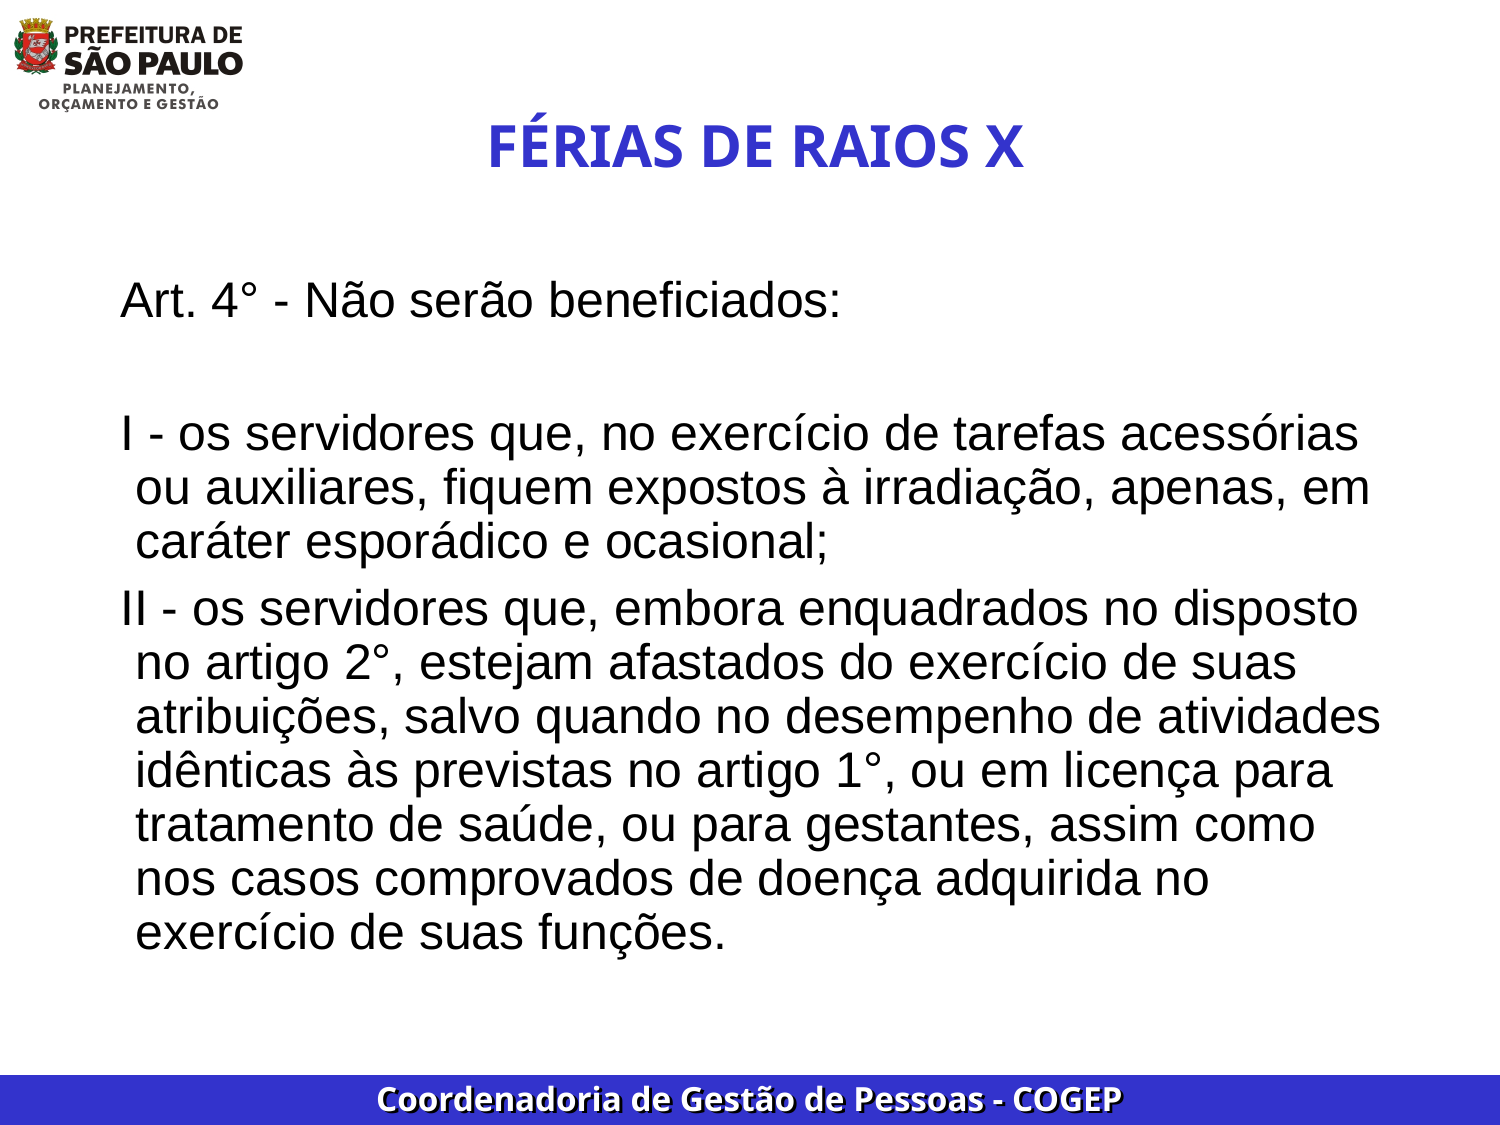

# FÉRIAS DE RAIOS X
Art. 4° - Não serão beneficiados:
I - os servidores que, no exercício de tarefas acessórias ou auxiliares, fiquem expostos à irradiação, apenas, em caráter esporádico e ocasional;
II - os servidores que, embora enquadrados no disposto no artigo 2°, estejam afastados do exercício de suas atribuições, salvo quando no desempenho de atividades idênticas às previstas no artigo 1°, ou em licença para tratamento de saúde, ou para gestantes, assim como nos casos comprovados de doença adquirida no exercício de suas funções.